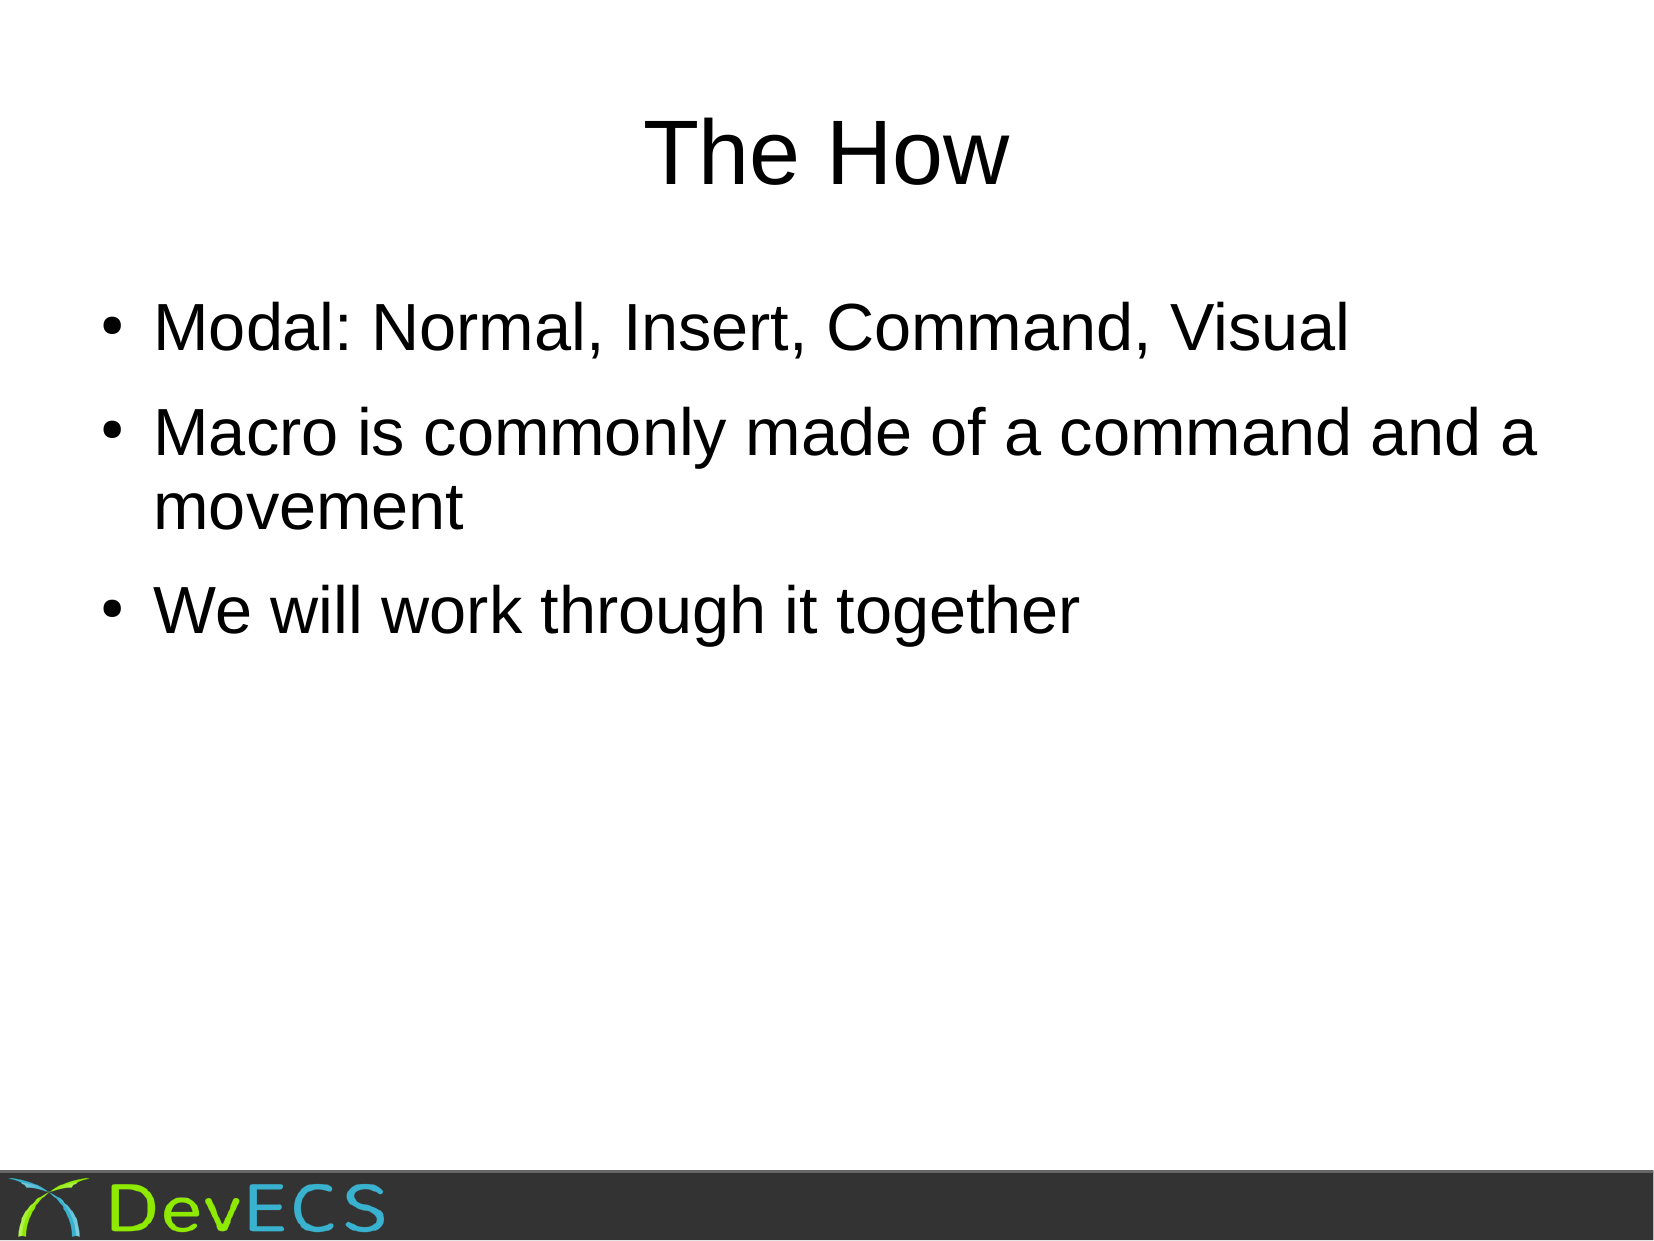

# The How
Modal: Normal, Insert, Command, Visual
Macro is commonly made of a command and a movement
We will work through it together